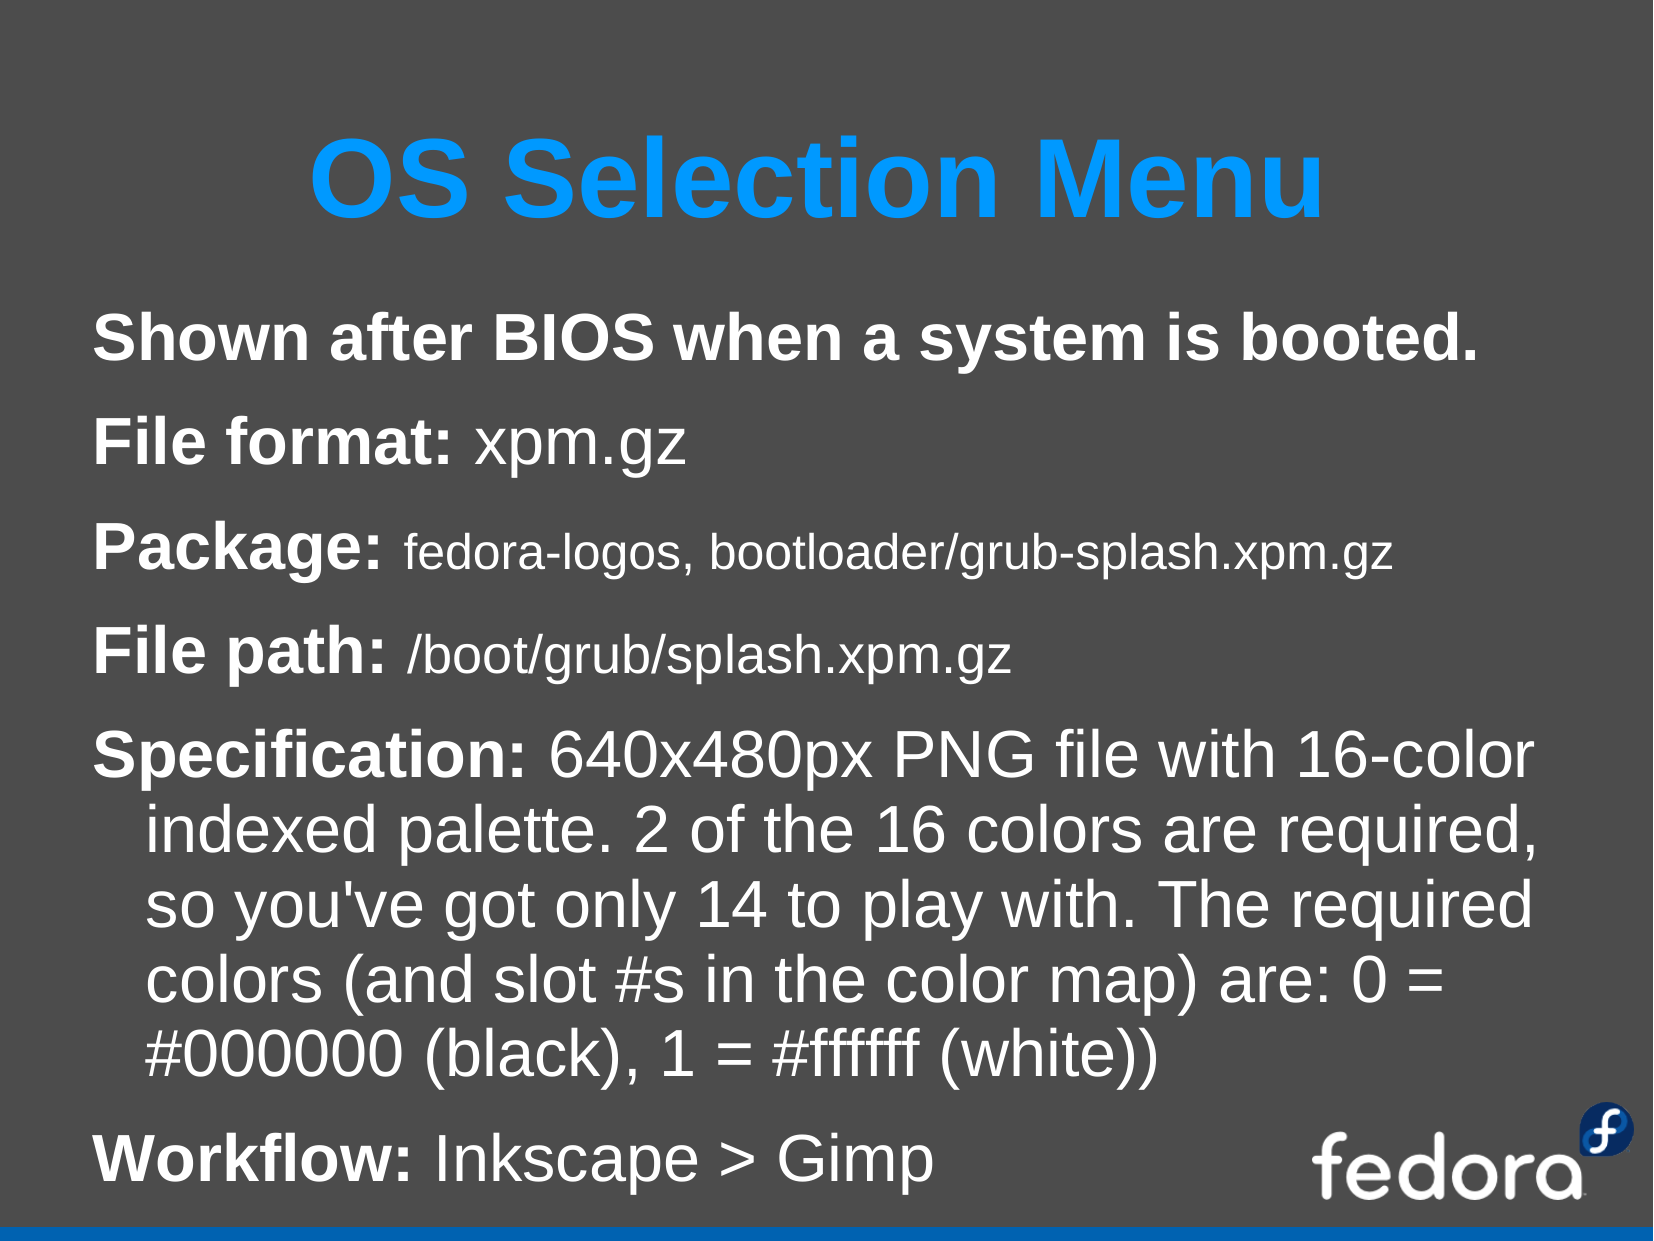

# OS Selection Menu
Shown after BIOS when a system is booted.
File format: xpm.gz
Package: fedora-logos, bootloader/grub-splash.xpm.gz
File path: /boot/grub/splash.xpm.gz
Specification: 640x480px PNG file with 16-color indexed palette. 2 of the 16 colors are required, so you've got only 14 to play with. The required colors (and slot #s in the color map) are: 0 = #000000 (black), 1 = #ffffff (white))
Workflow: Inkscape > Gimp